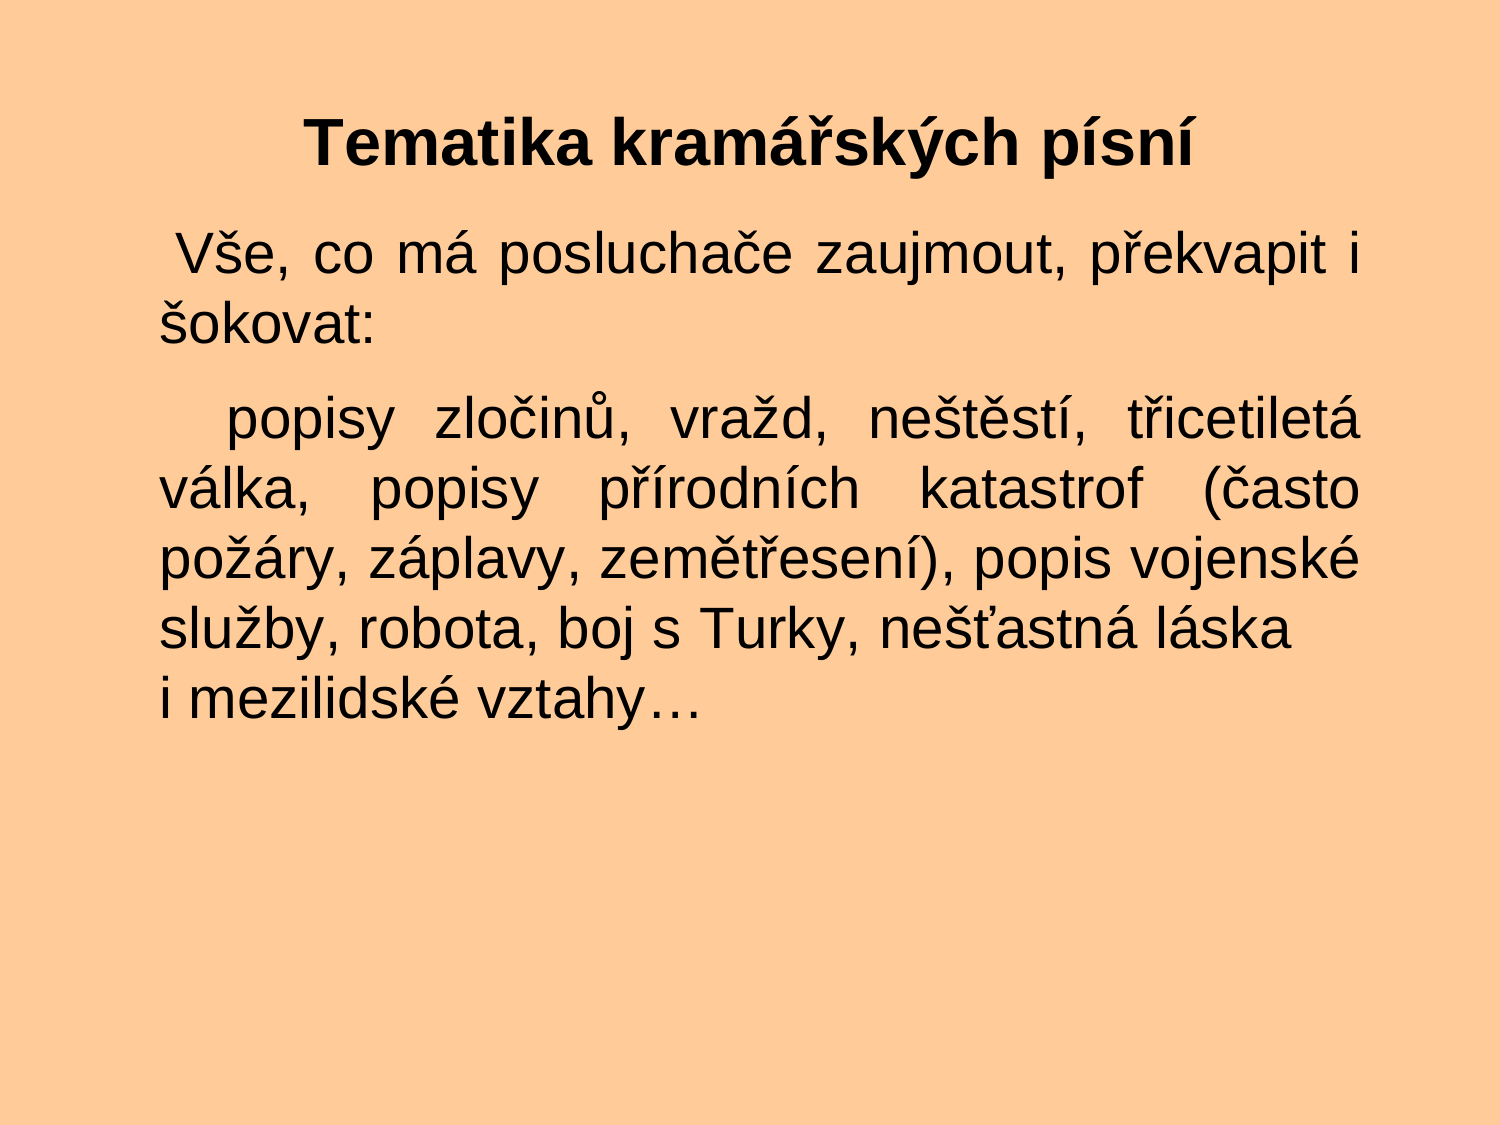

# Tematika kramářských písní
 	Vše, co má posluchače zaujmout, překvapit i šokovat:
 	popisy zločinů, vražd, neštěstí, třicetiletá válka, popisy přírodních katastrof (často požáry, záplavy, zemětřesení), popis vojenské služby, robota, boj s Turky, nešťastná láska i mezilidské vztahy…